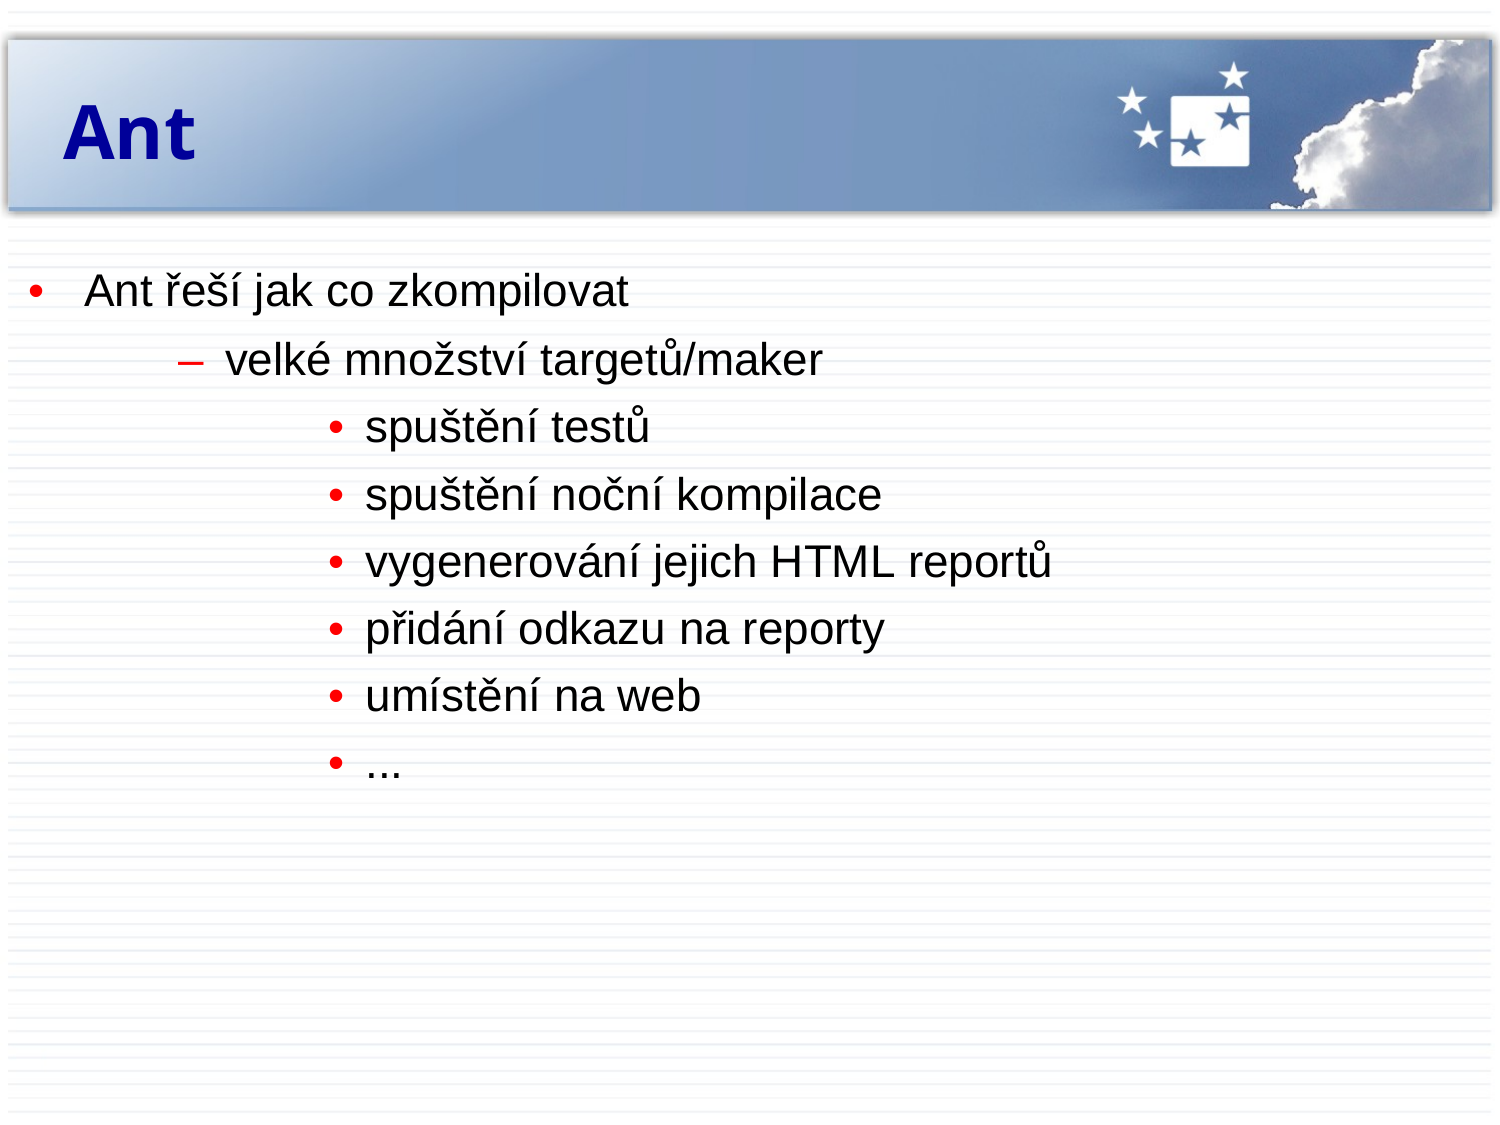

# Ant
Ant řeší jak co zkompilovat
velké množství targetů/maker
spuštění testů
spuštění noční kompilace
vygenerování jejich HTML reportů
přidání odkazu na reporty
umístění na web
...